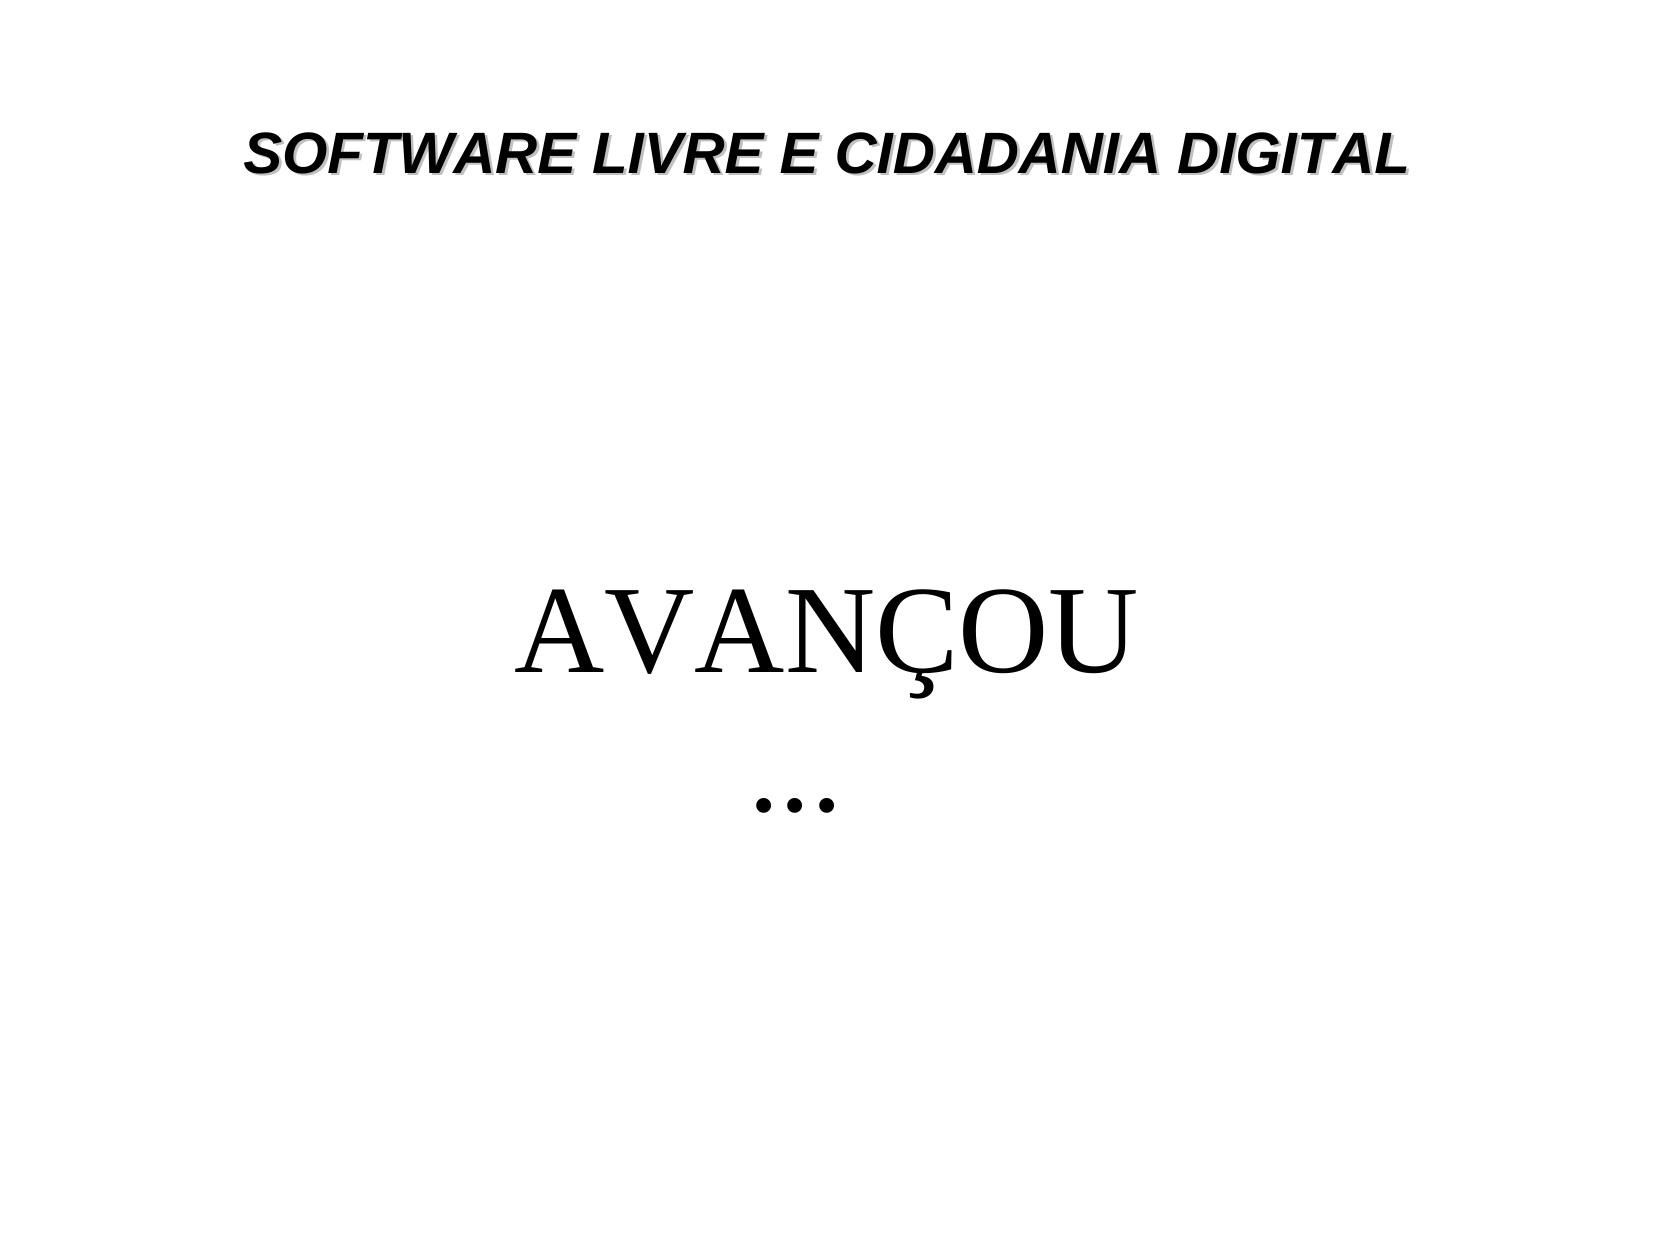

# SOFTWARE LIVRE E CIDADANIA DIGITAL
AVANÇOU
...